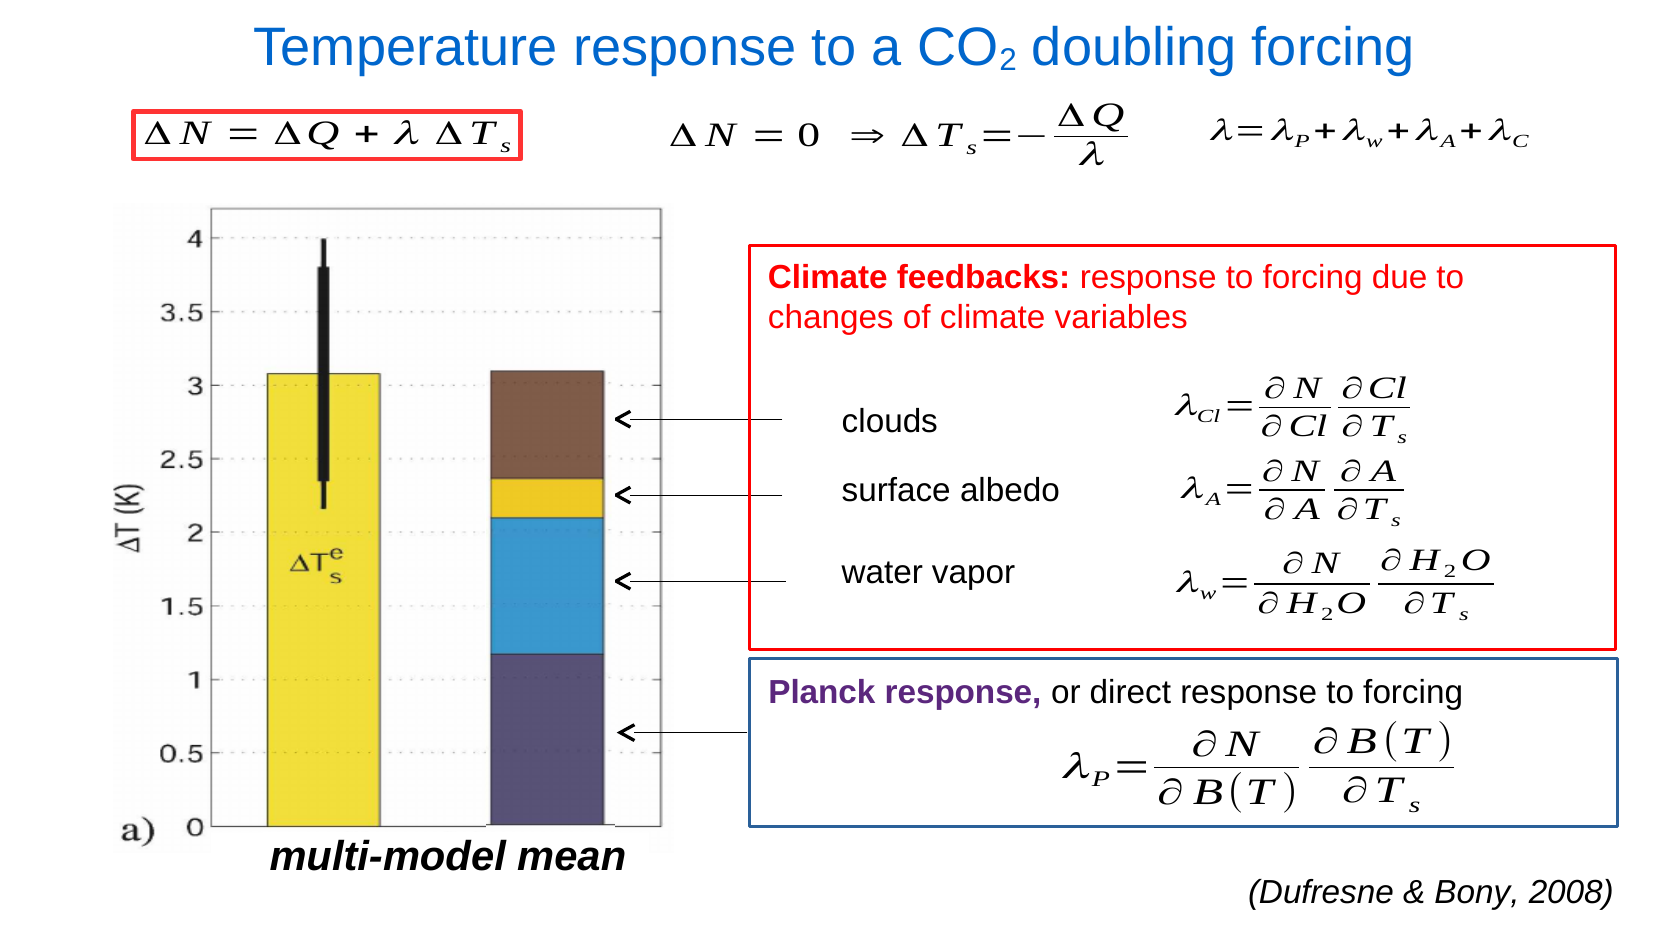

# Temperature response to a CO2 doubling forcing
Climate feedbacks: response to forcing due to changes of climate variables
	clouds
	surface albedo
	water vapor
Planck response, or direct response to forcing
multi-model mean
(Dufresne & Bony, 2008)